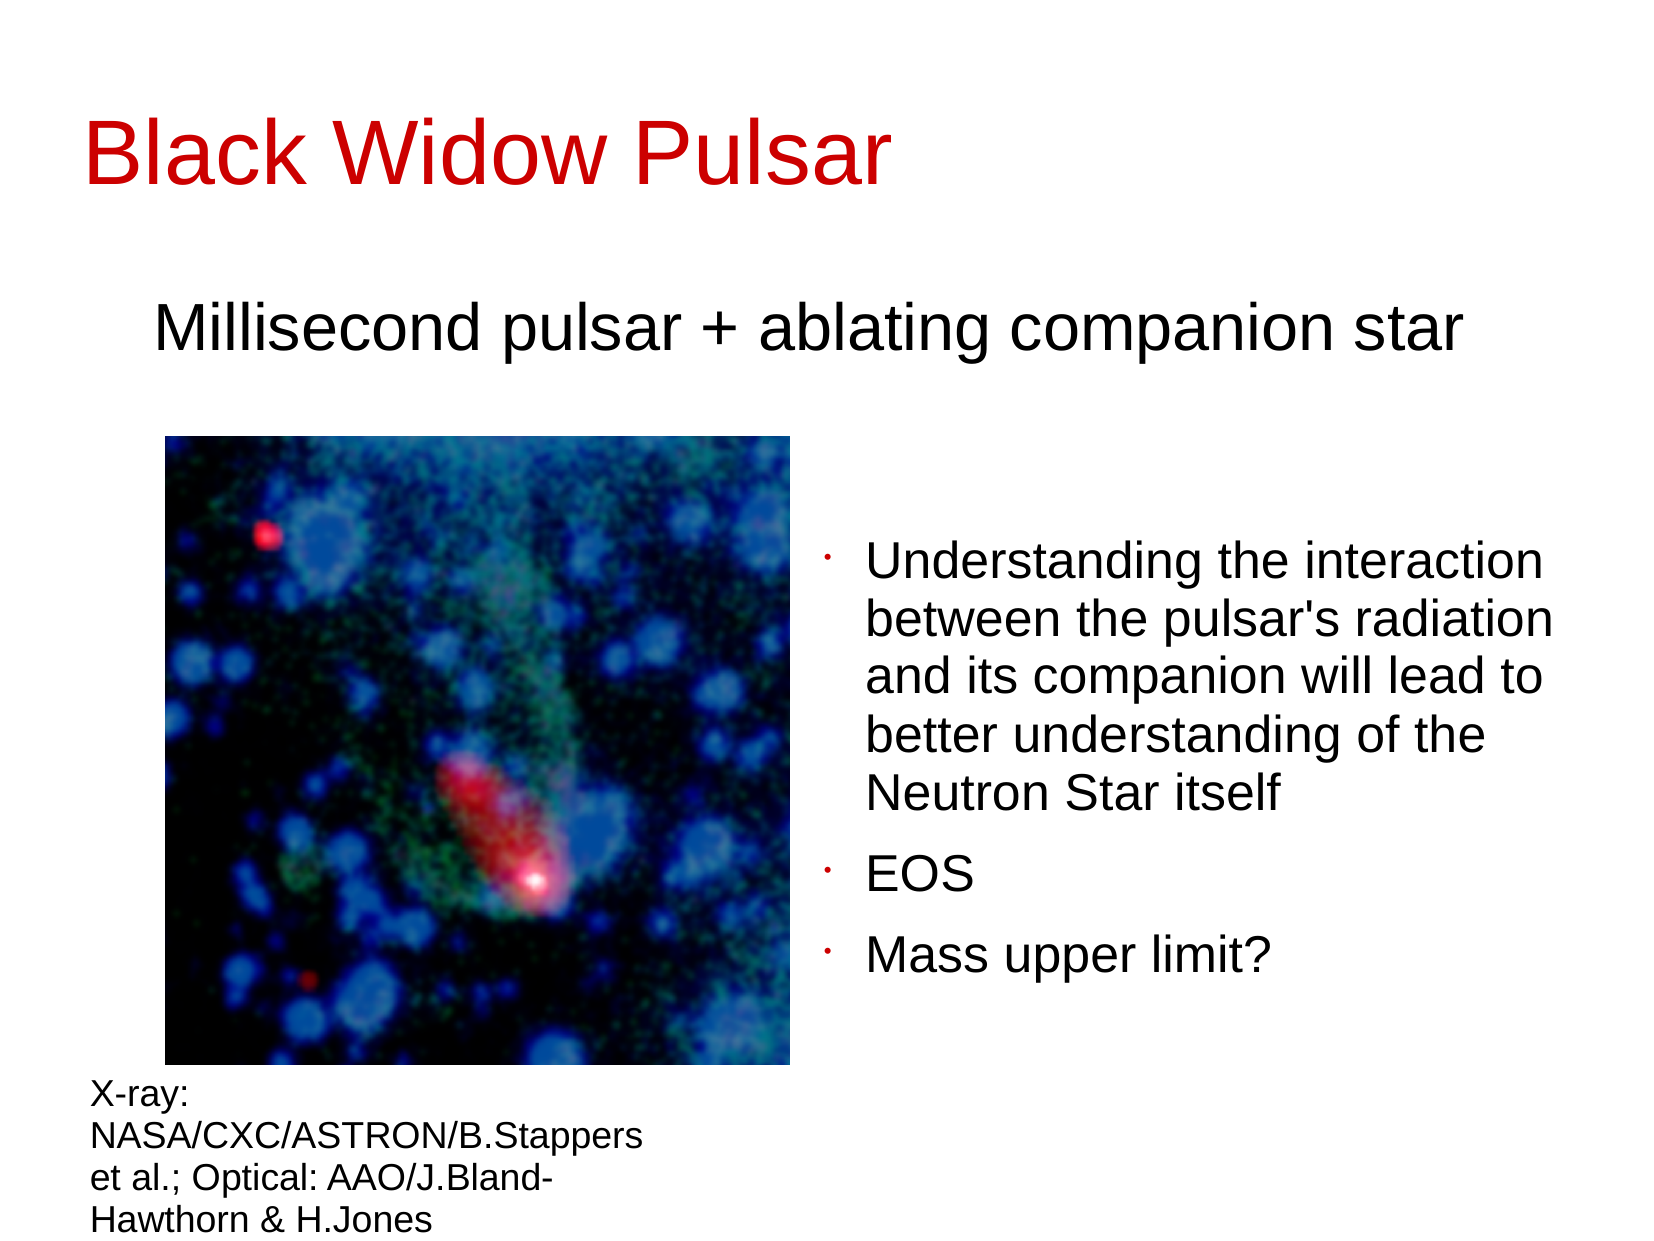

# Black Widow Pulsar
Millisecond pulsar + ablating companion star
Understanding the interaction between the pulsar's radiation and its companion will lead to better understanding of the Neutron Star itself
EOS
Mass upper limit?
X-ray: NASA/CXC/ASTRON/B.Stappers et al.; Optical: AAO/J.Bland-Hawthorn & H.Jones